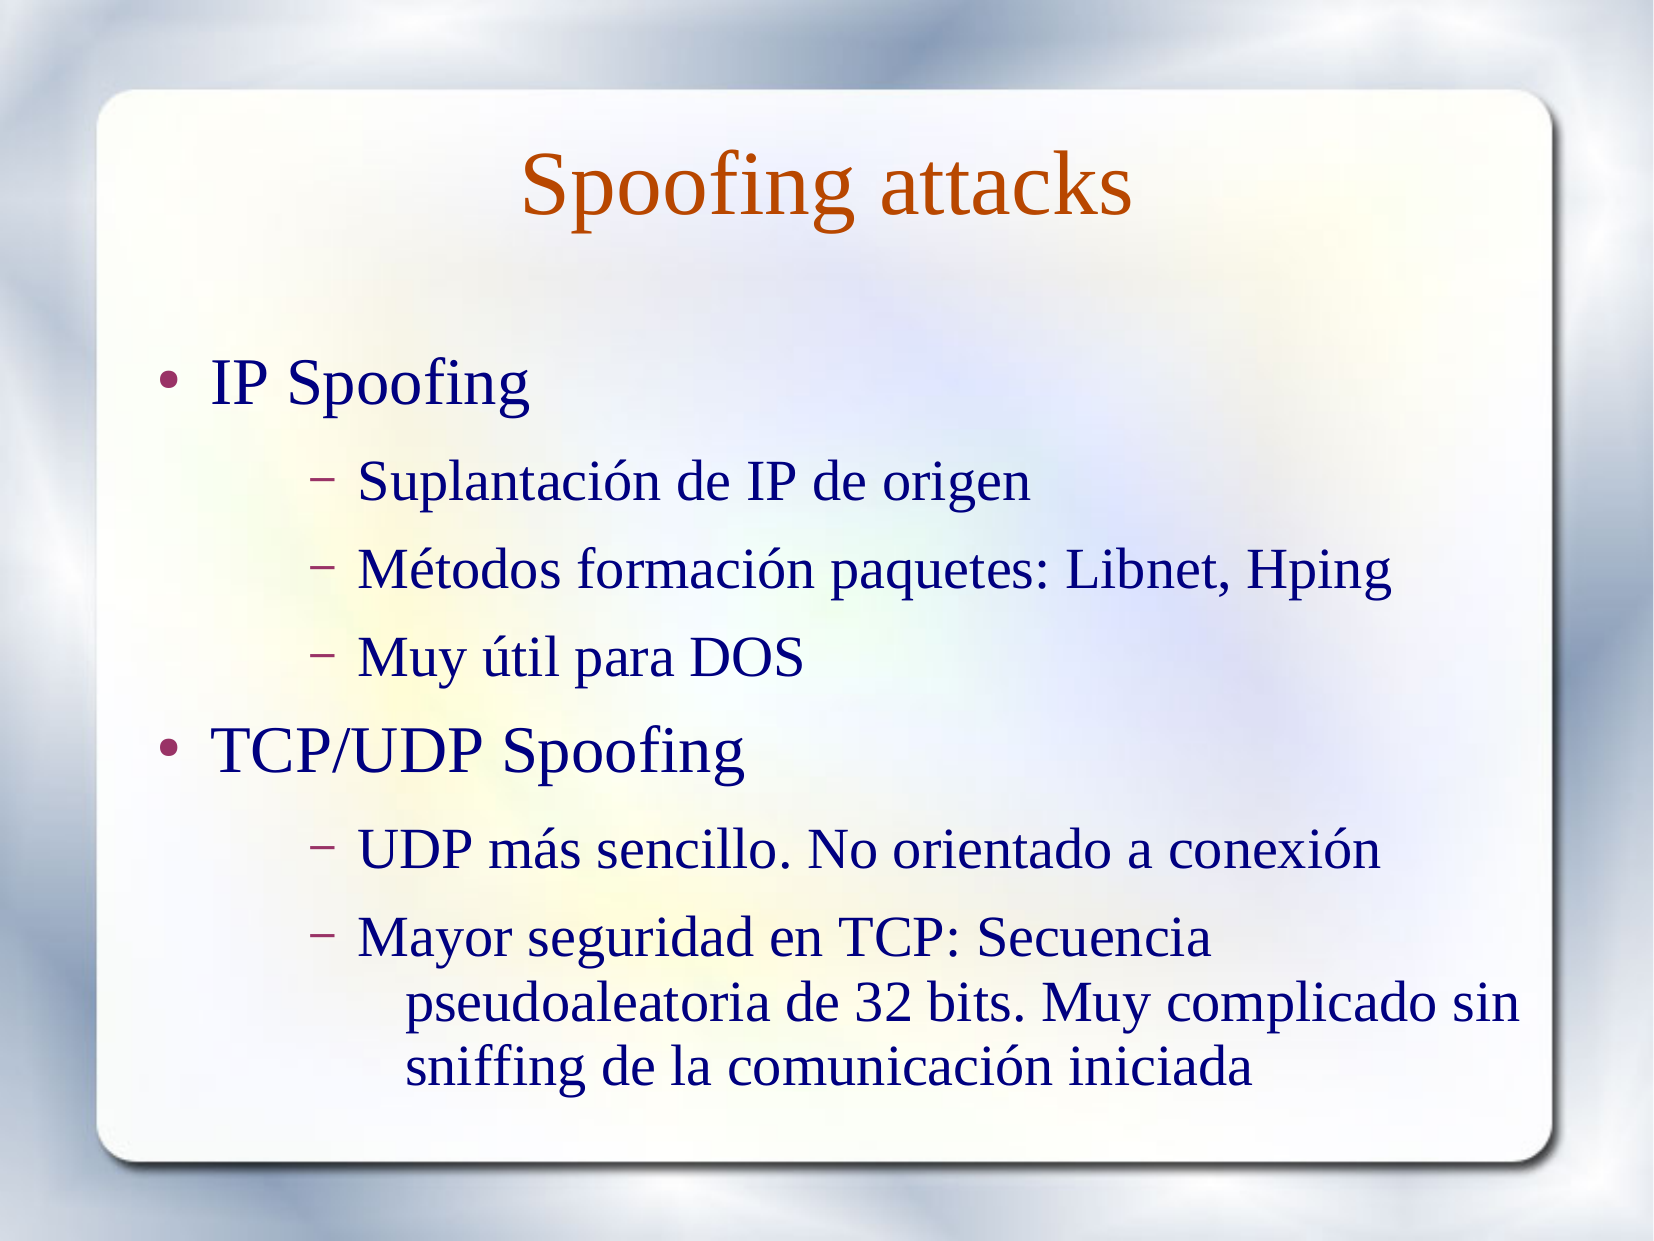

# Spoofing attacks
IP Spoofing
Suplantación de IP de origen
Métodos formación paquetes: Libnet, Hping
Muy útil para DOS
TCP/UDP Spoofing
UDP más sencillo. No orientado a conexión
Mayor seguridad en TCP: Secuencia pseudoaleatoria de 32 bits. Muy complicado sin sniffing de la comunicación iniciada